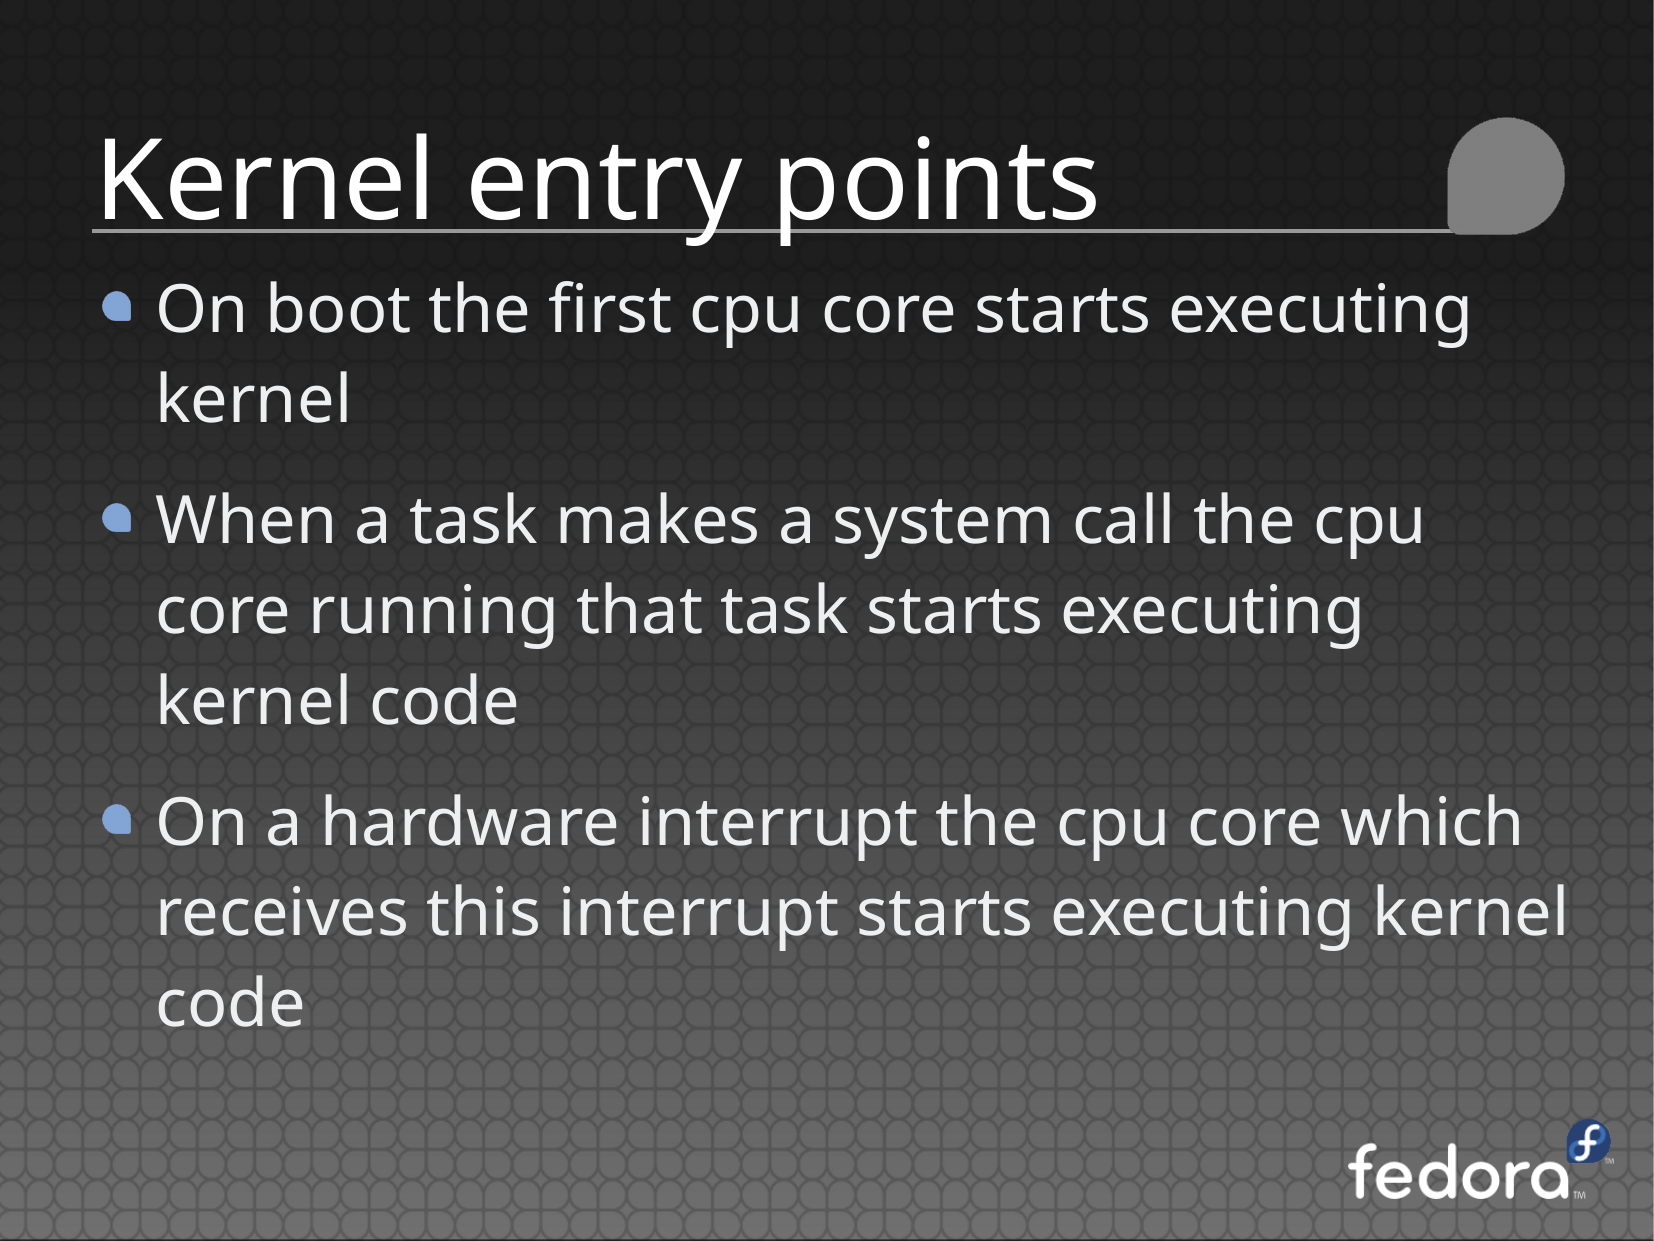

Kernel entry points
# On boot the first cpu core starts executing kernel
When a task makes a system call the cpu core running that task starts executing kernel code
On a hardware interrupt the cpu core which receives this interrupt starts executing kernel code